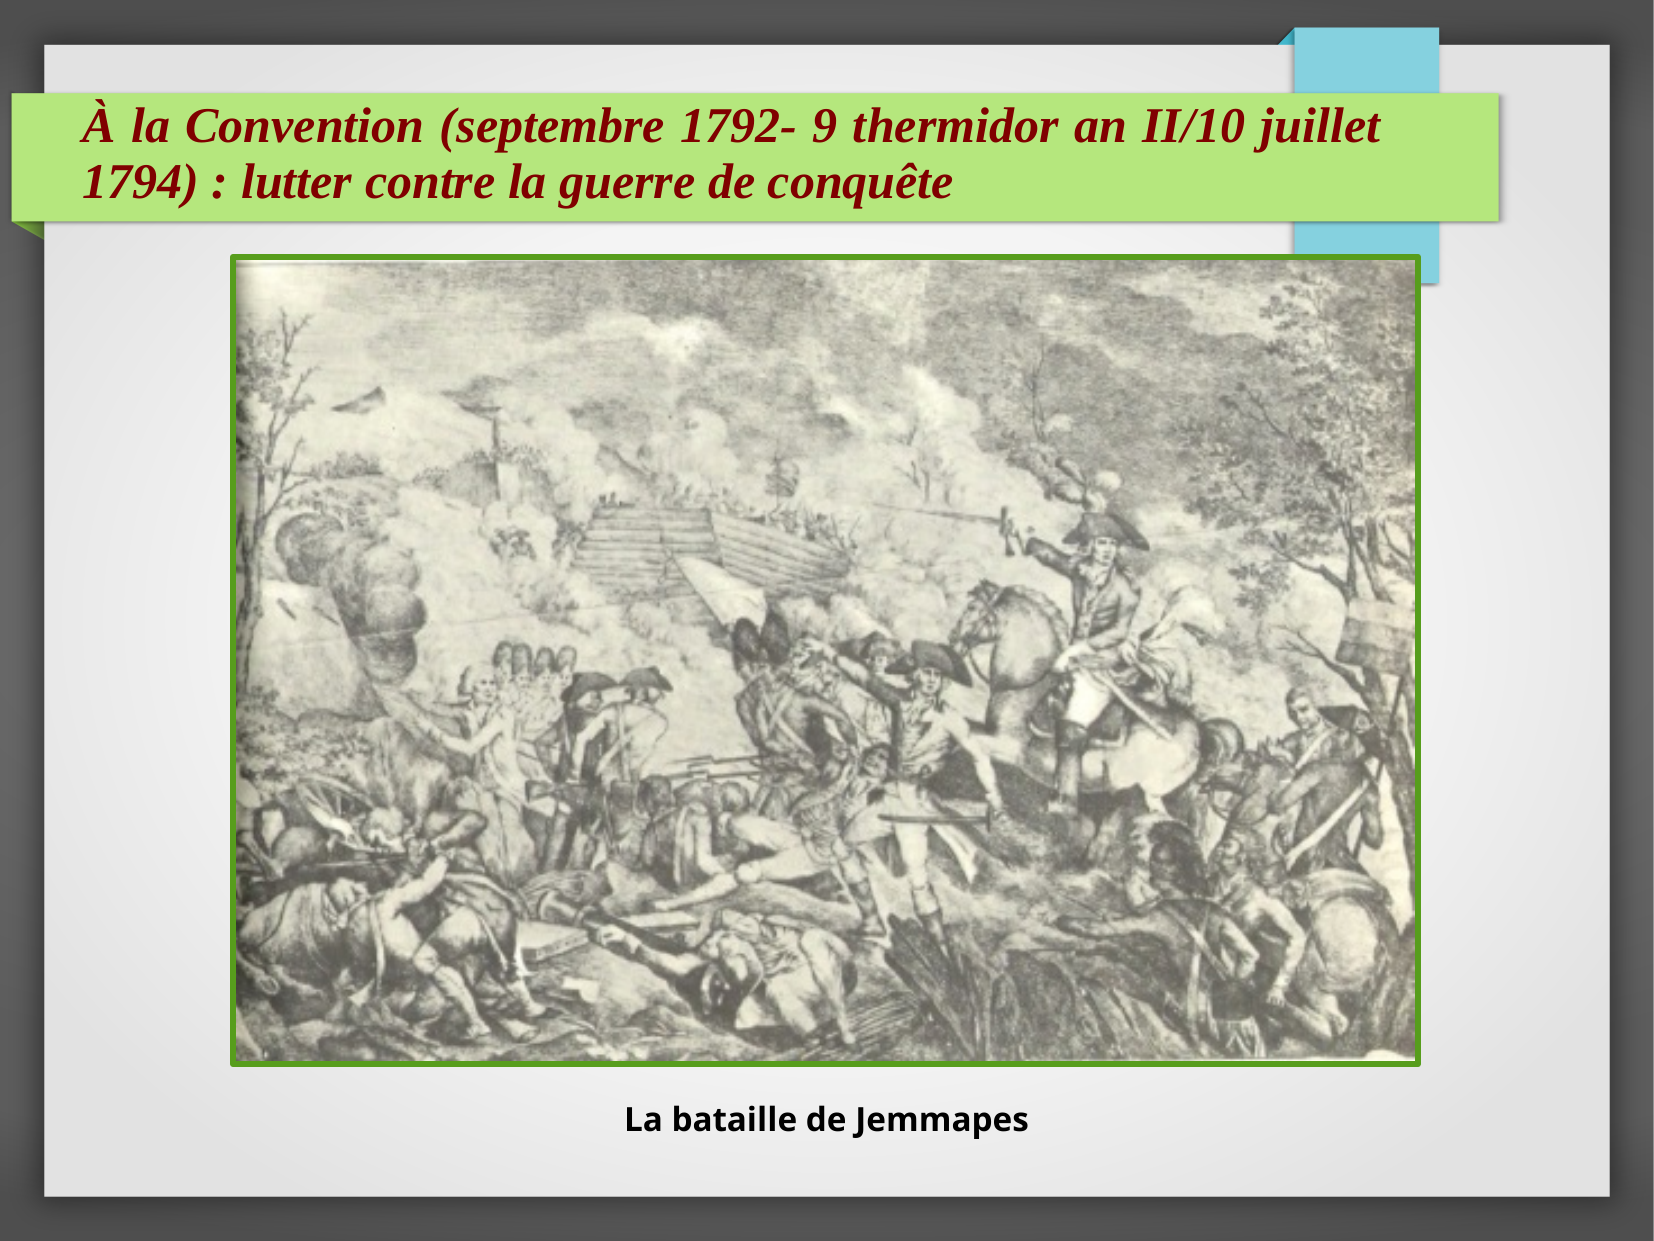

# À la Convention (septembre 1792- 9 thermidor an II/10 juillet 1794) : lutter contre la guerre de conquête
La bataille de Jemmapes